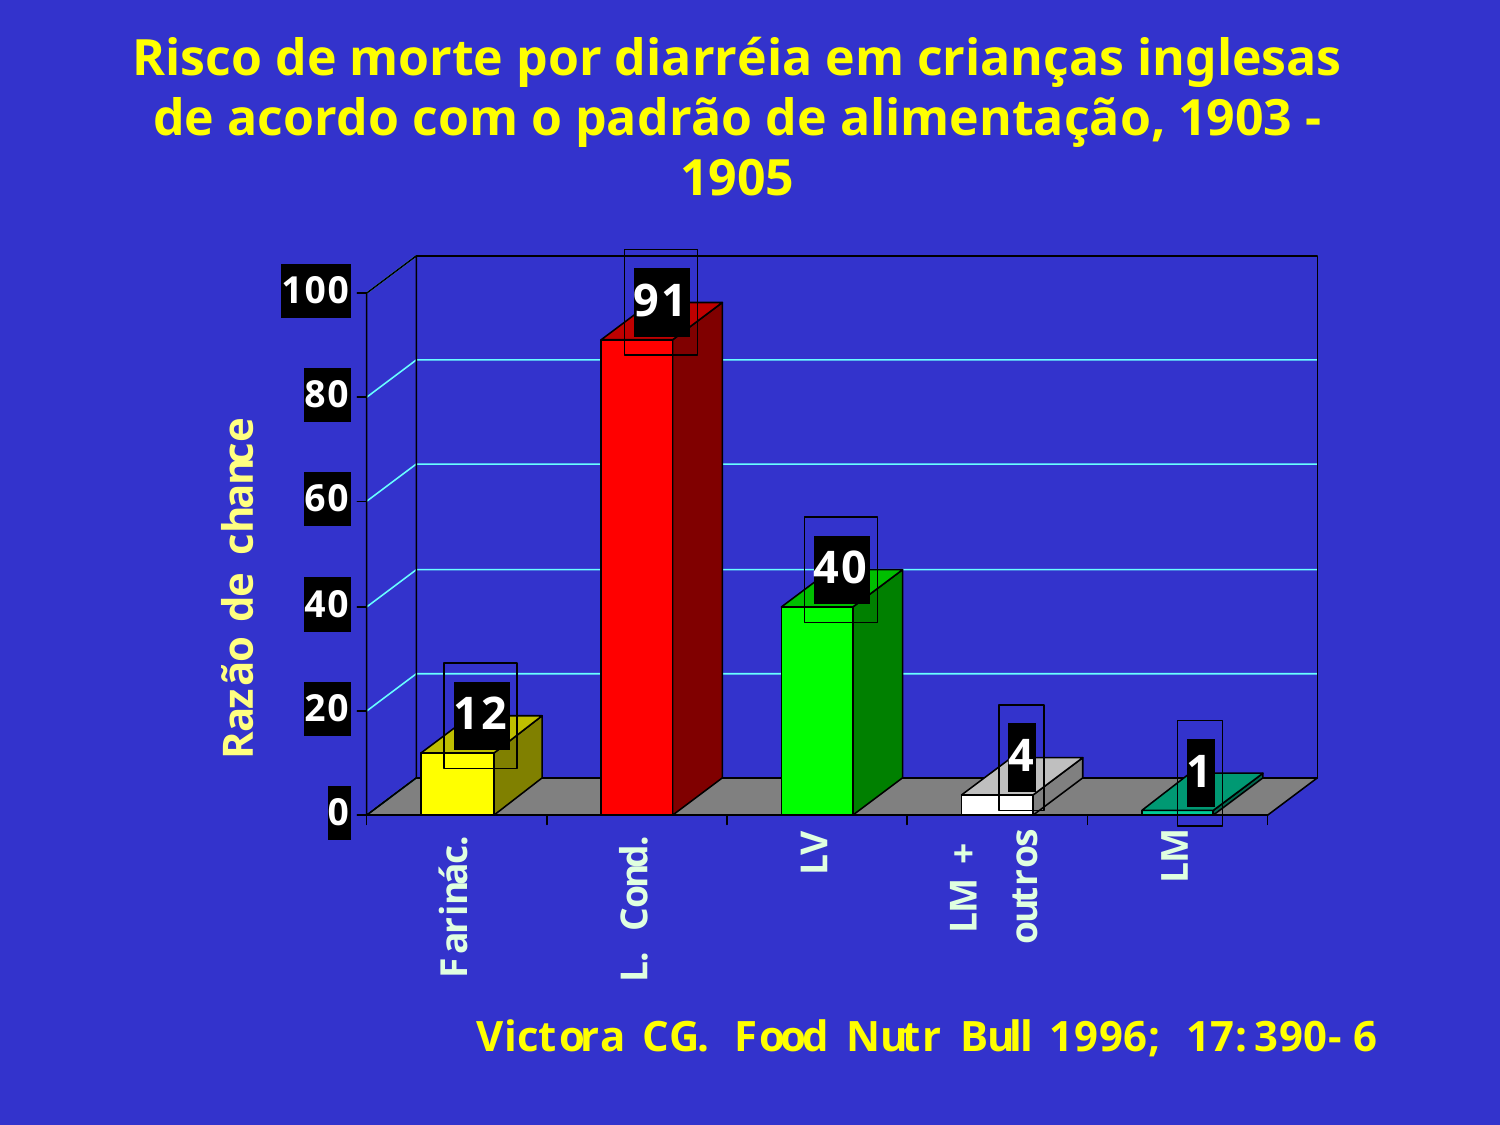

# Risco de morte por diarréia em crianças inglesas de acordo com o padrão de alimentação, 1903 -1905